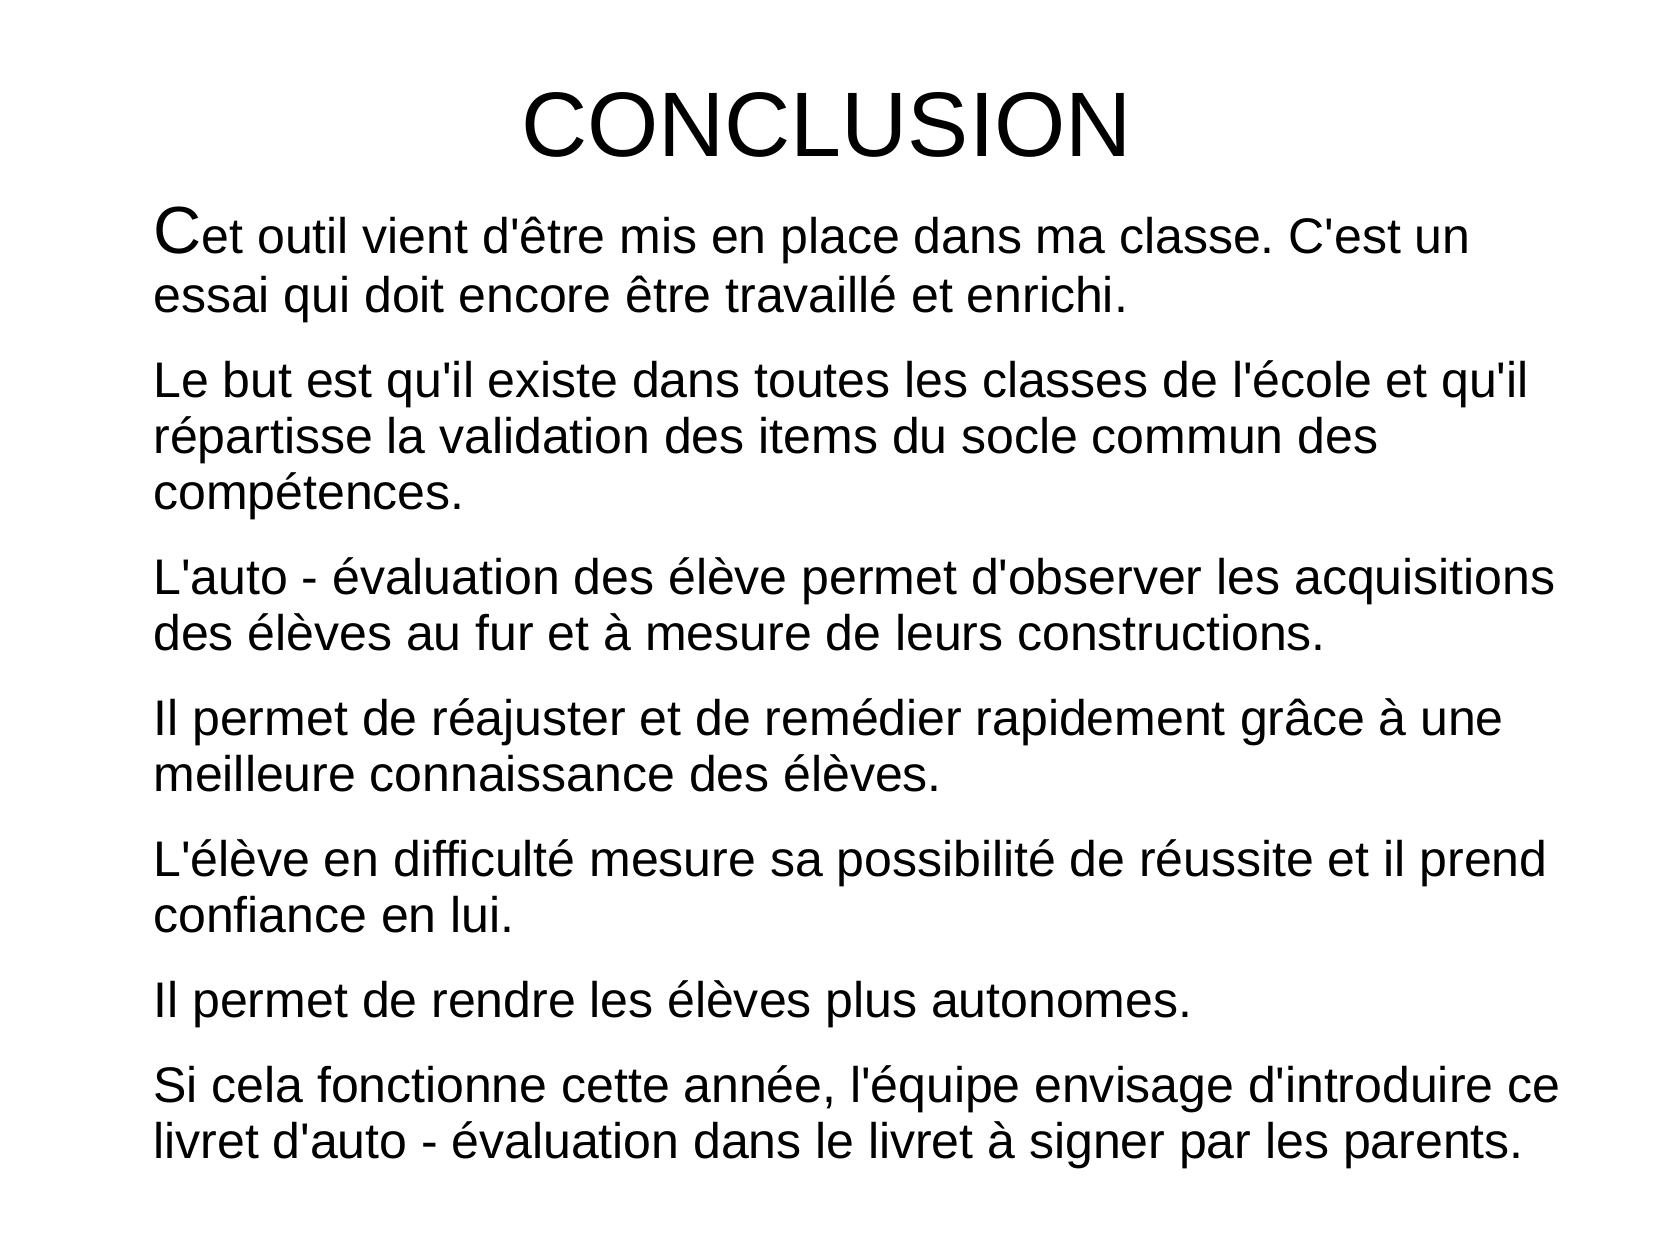

# CONCLUSION
Cet outil vient d'être mis en place dans ma classe. C'est un essai qui doit encore être travaillé et enrichi.
Le but est qu'il existe dans toutes les classes de l'école et qu'il répartisse la validation des items du socle commun des compétences.
L'auto - évaluation des élève permet d'observer les acquisitions des élèves au fur et à mesure de leurs constructions.
Il permet de réajuster et de remédier rapidement grâce à une meilleure connaissance des élèves.
L'élève en difficulté mesure sa possibilité de réussite et il prend confiance en lui.
Il permet de rendre les élèves plus autonomes.
Si cela fonctionne cette année, l'équipe envisage d'introduire ce livret d'auto - évaluation dans le livret à signer par les parents.